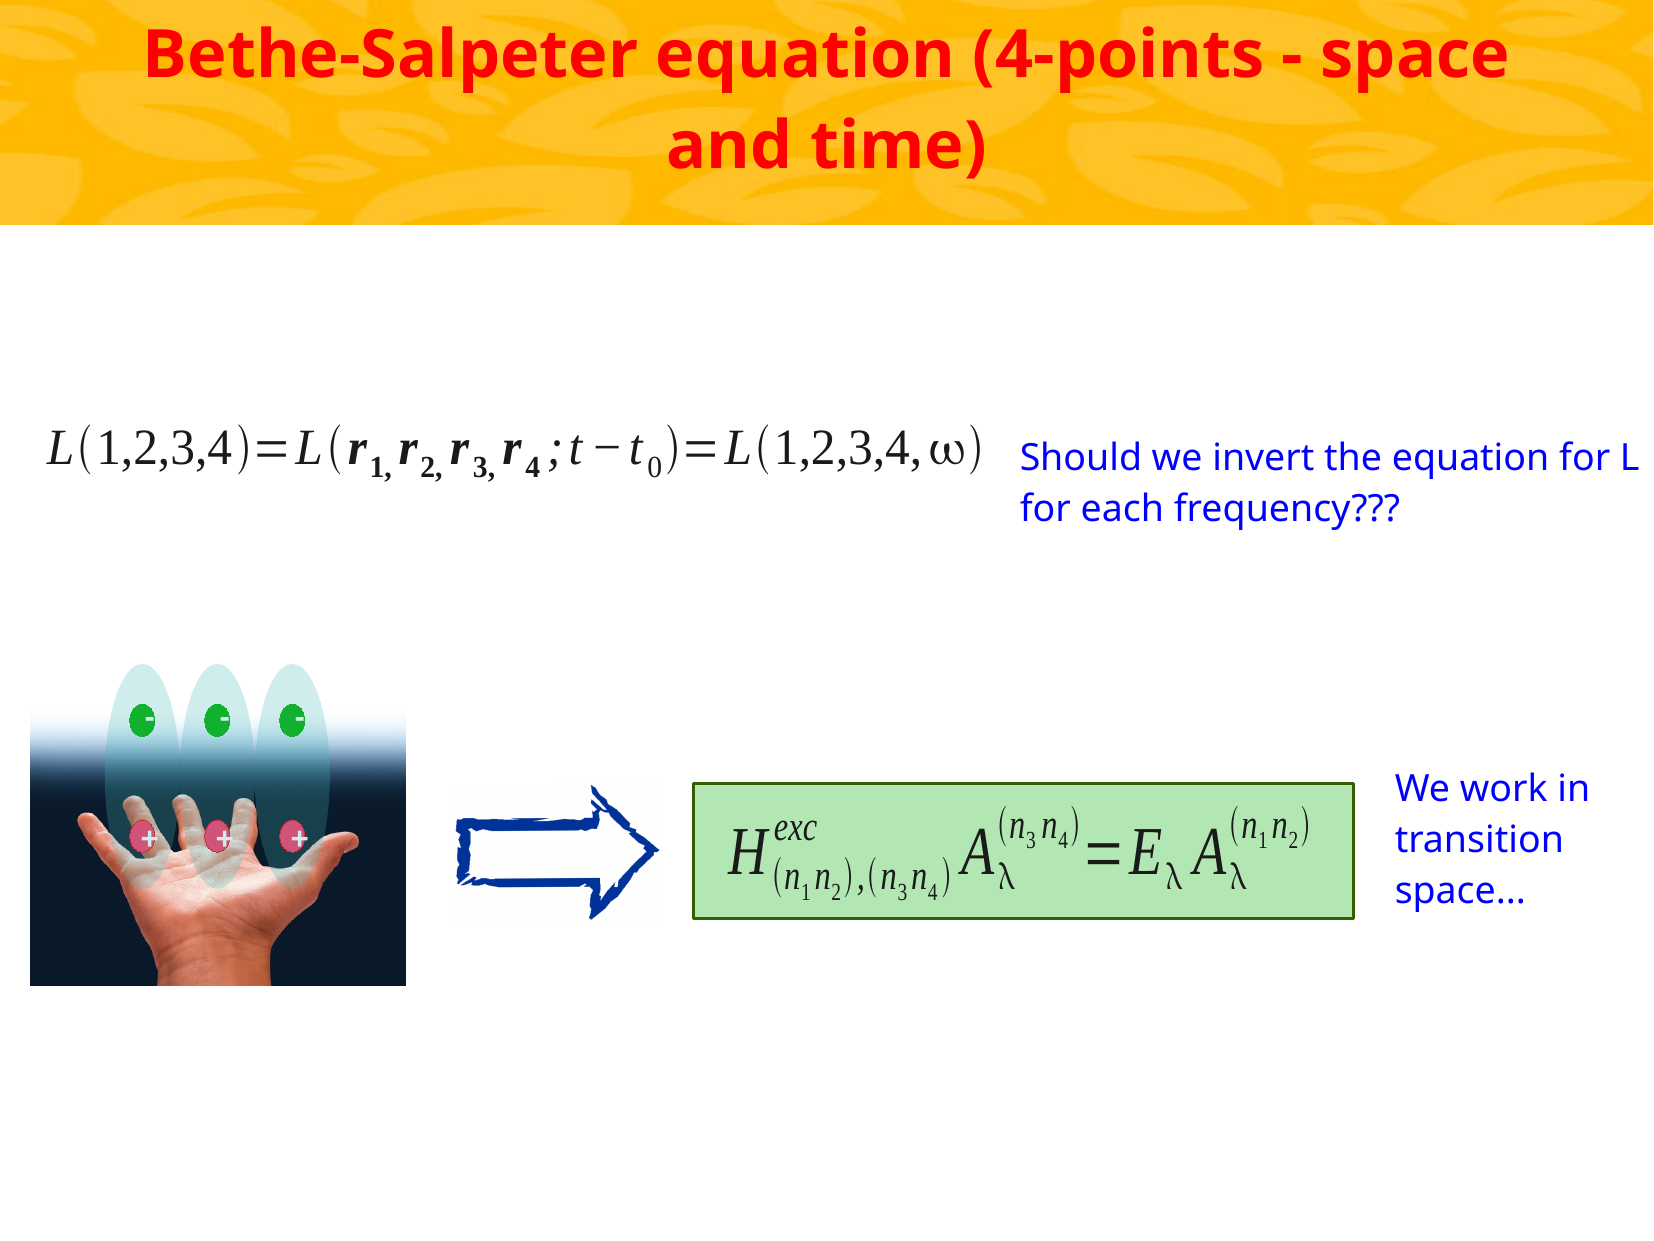

Bethe-Salpeter equation (4-points - space and time)
Should we invert the equation for L for each frequency???
-
+
-
+
-
+
We work in transition space...